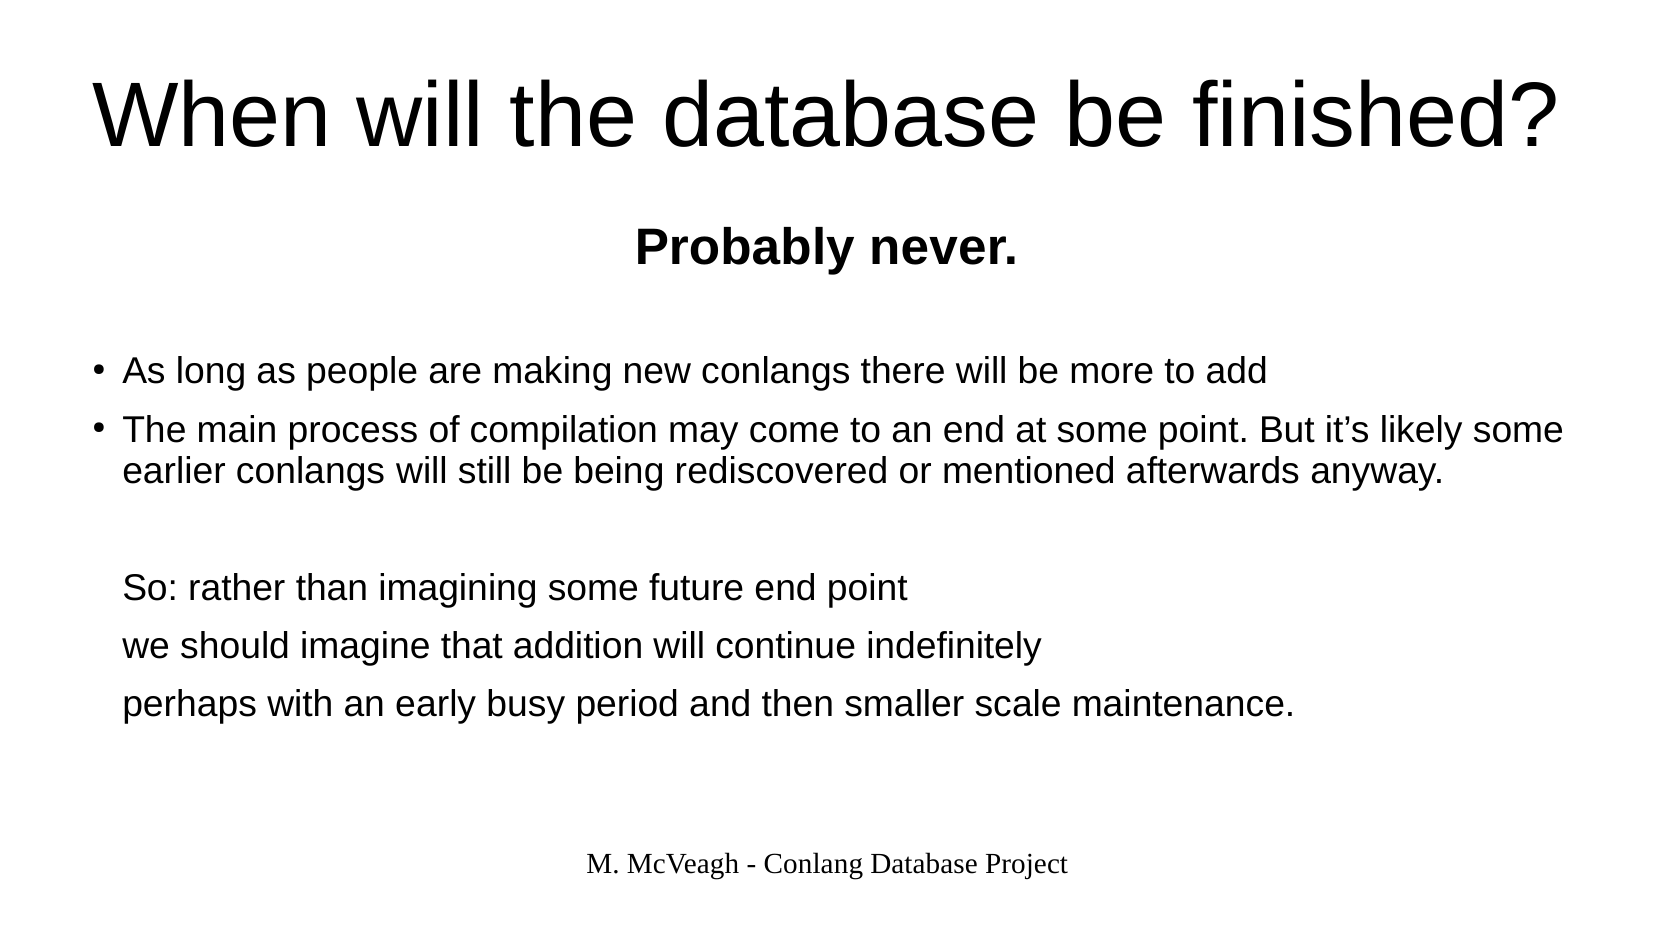

# When will the database be finished?
Probably never.
As long as people are making new conlangs there will be more to add
The main process of compilation may come to an end at some point. But it’s likely some earlier conlangs will still be being rediscovered or mentioned afterwards anyway.
So: rather than imagining some future end point
we should imagine that addition will continue indefinitely
perhaps with an early busy period and then smaller scale maintenance.
M. McVeagh - Conlang Database Project